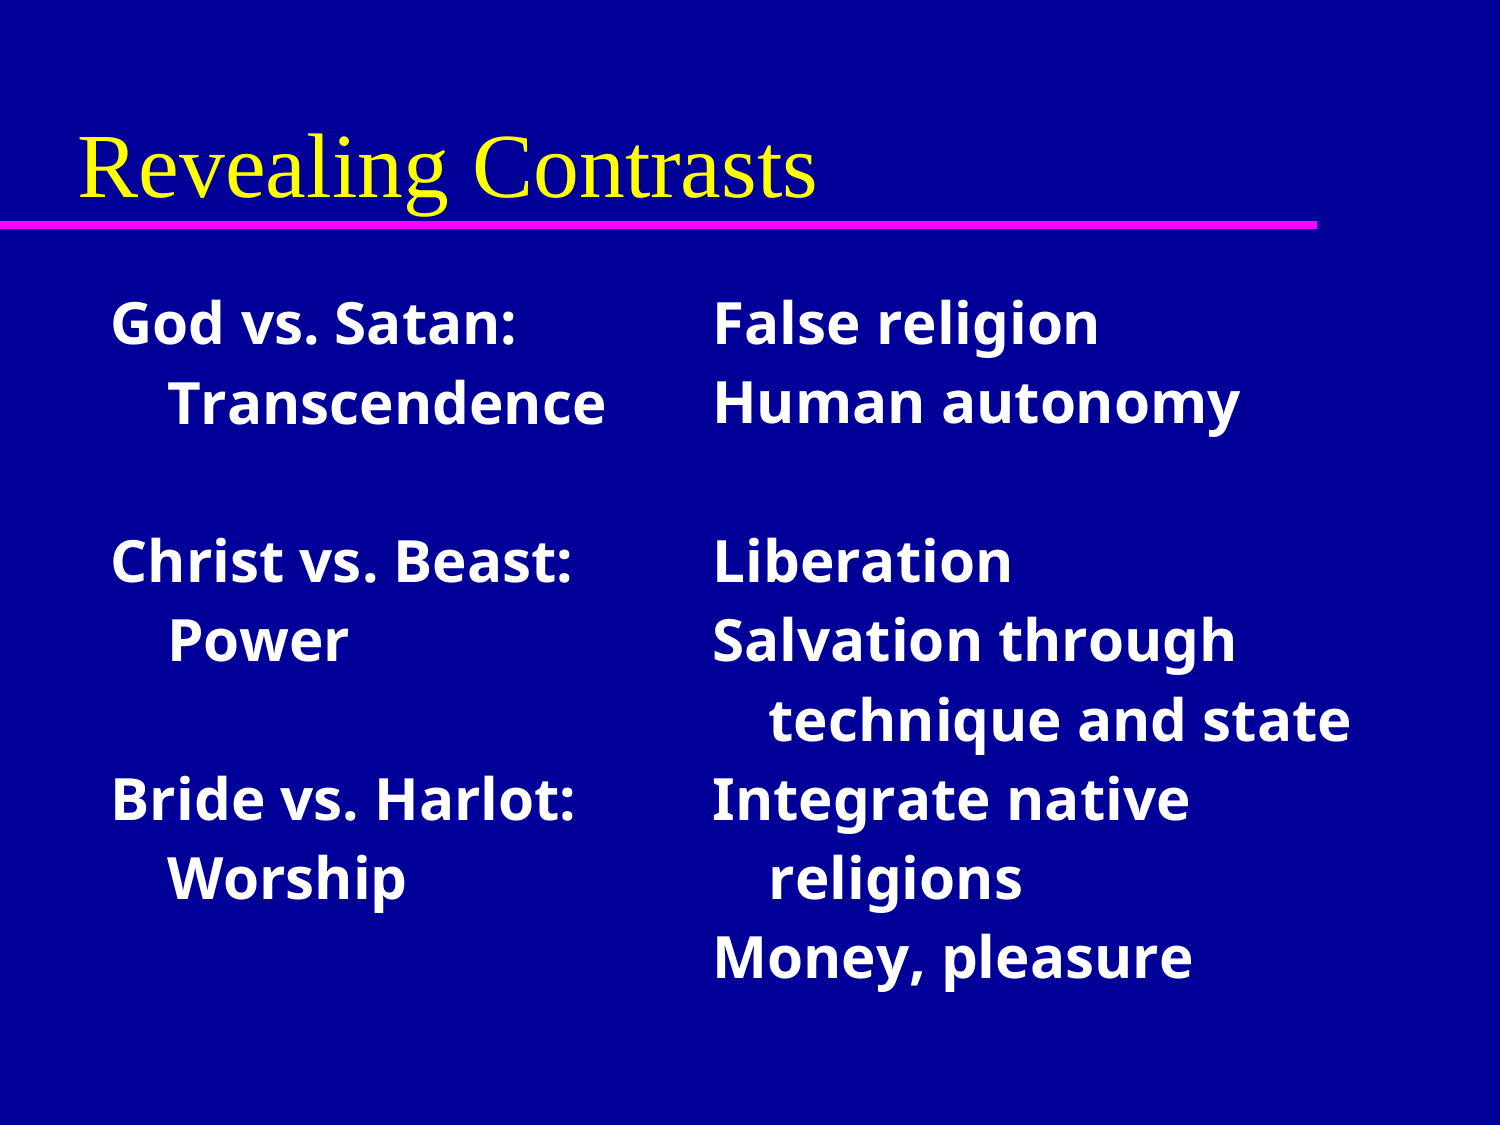

# Revealing Contrasts
False religion
Human autonomy
Liberation
Salvation through technique and state
Integrate native religions
Money, pleasure
God vs. Satan:
Transcendence
Christ vs. Beast:
Power
Bride vs. Harlot:
Worship